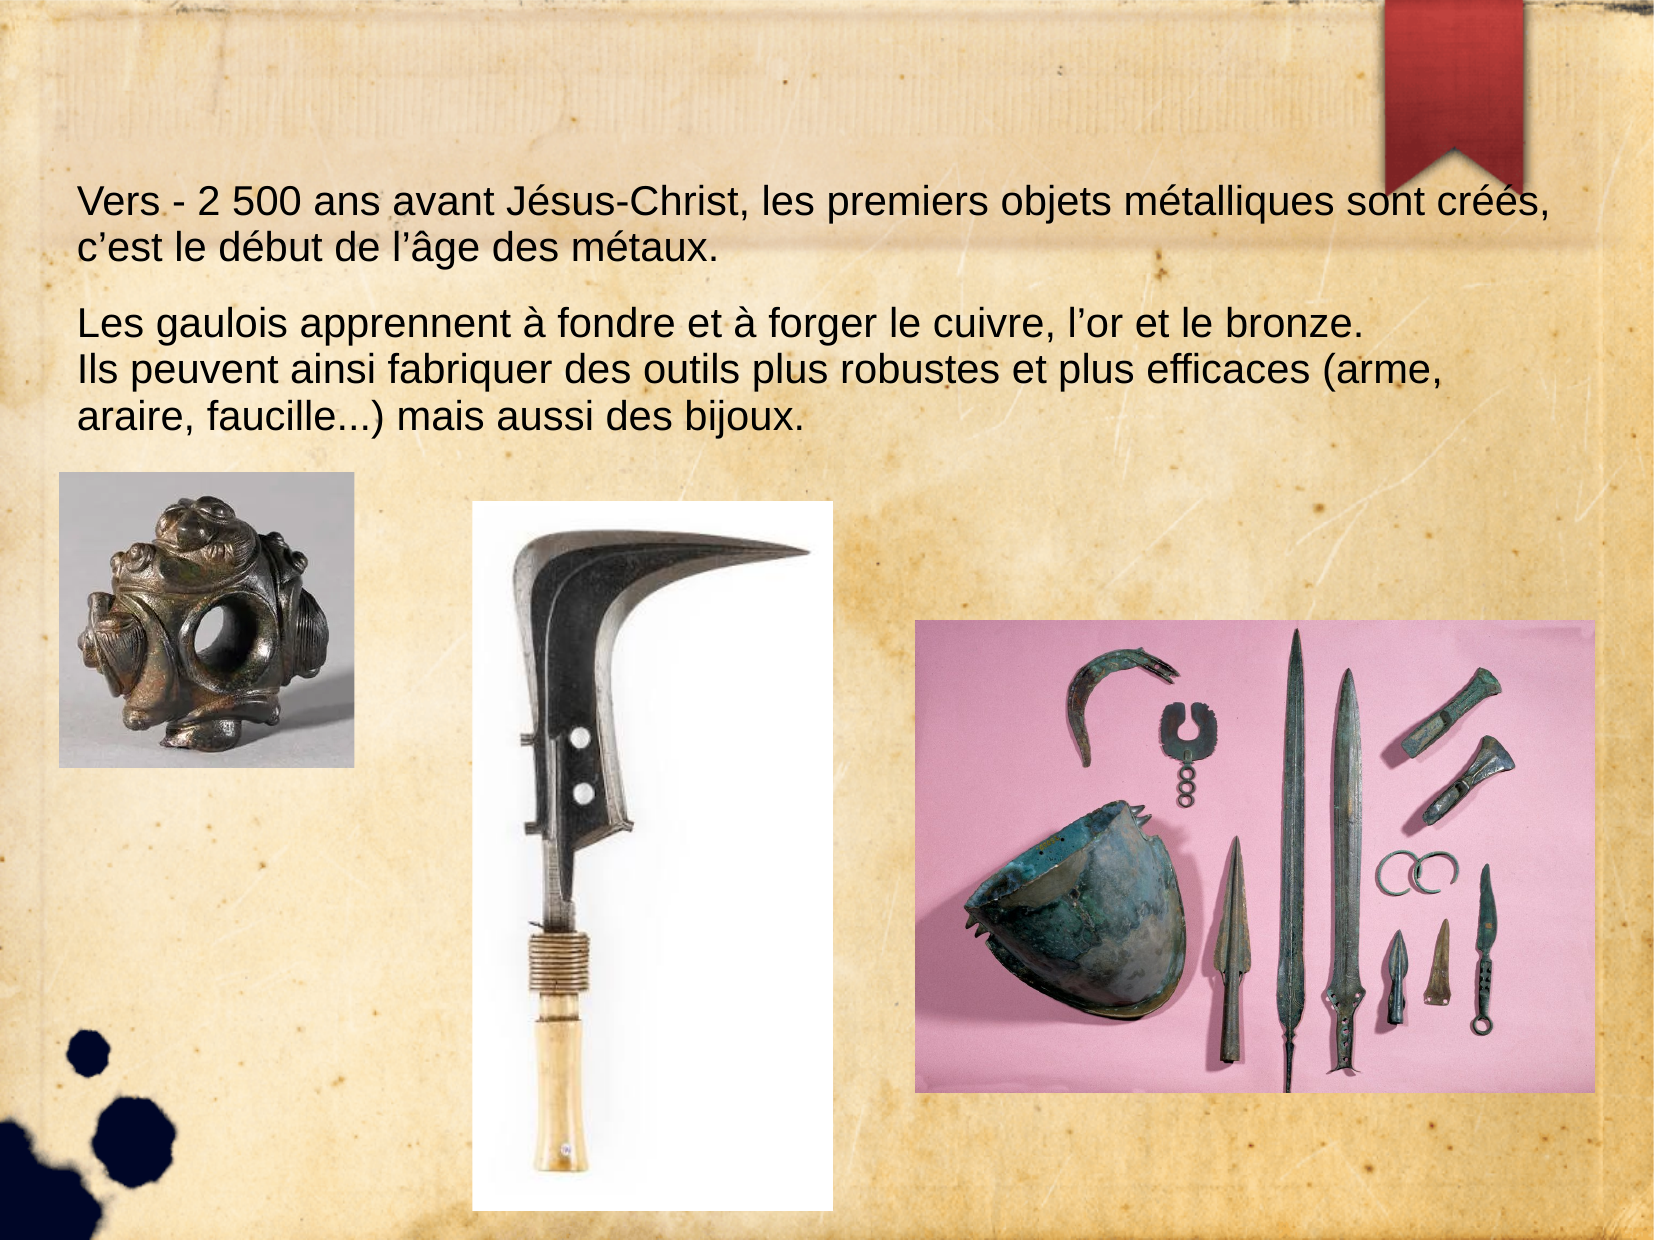

# Vers - 2 500 ans avant Jésus-Christ, les premiers objets métalliques sont créés, c’est le début de l’âge des métaux.
Les gaulois apprennent à fondre et à forger le cuivre, l’or et le bronze. Ils peuvent ainsi fabriquer des outils plus robustes et plus efficaces (arme, araire, faucille...) mais aussi des bijoux.